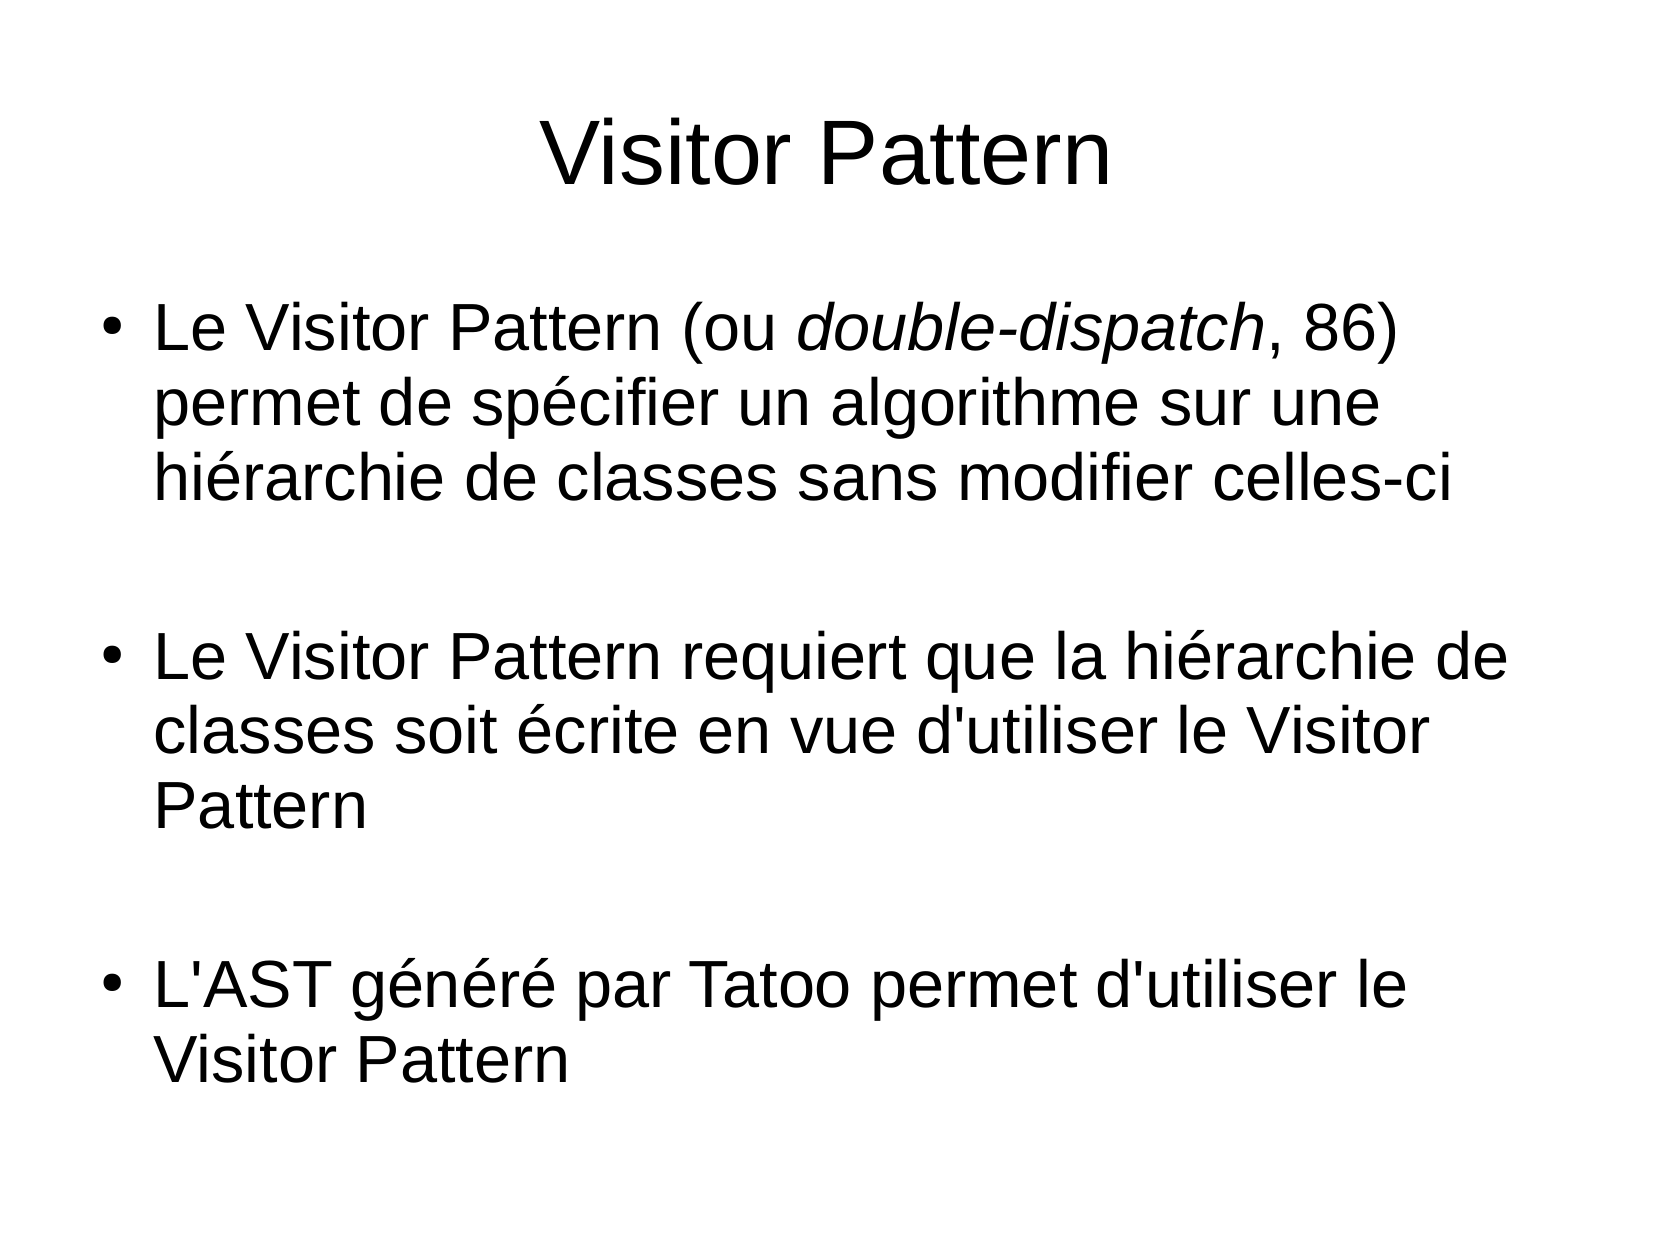

# Visitor Pattern
Le Visitor Pattern (ou double-dispatch, 86) permet de spécifier un algorithme sur une hiérarchie de classes sans modifier celles-ci
Le Visitor Pattern requiert que la hiérarchie de classes soit écrite en vue d'utiliser le Visitor Pattern
L'AST généré par Tatoo permet d'utiliser le Visitor Pattern